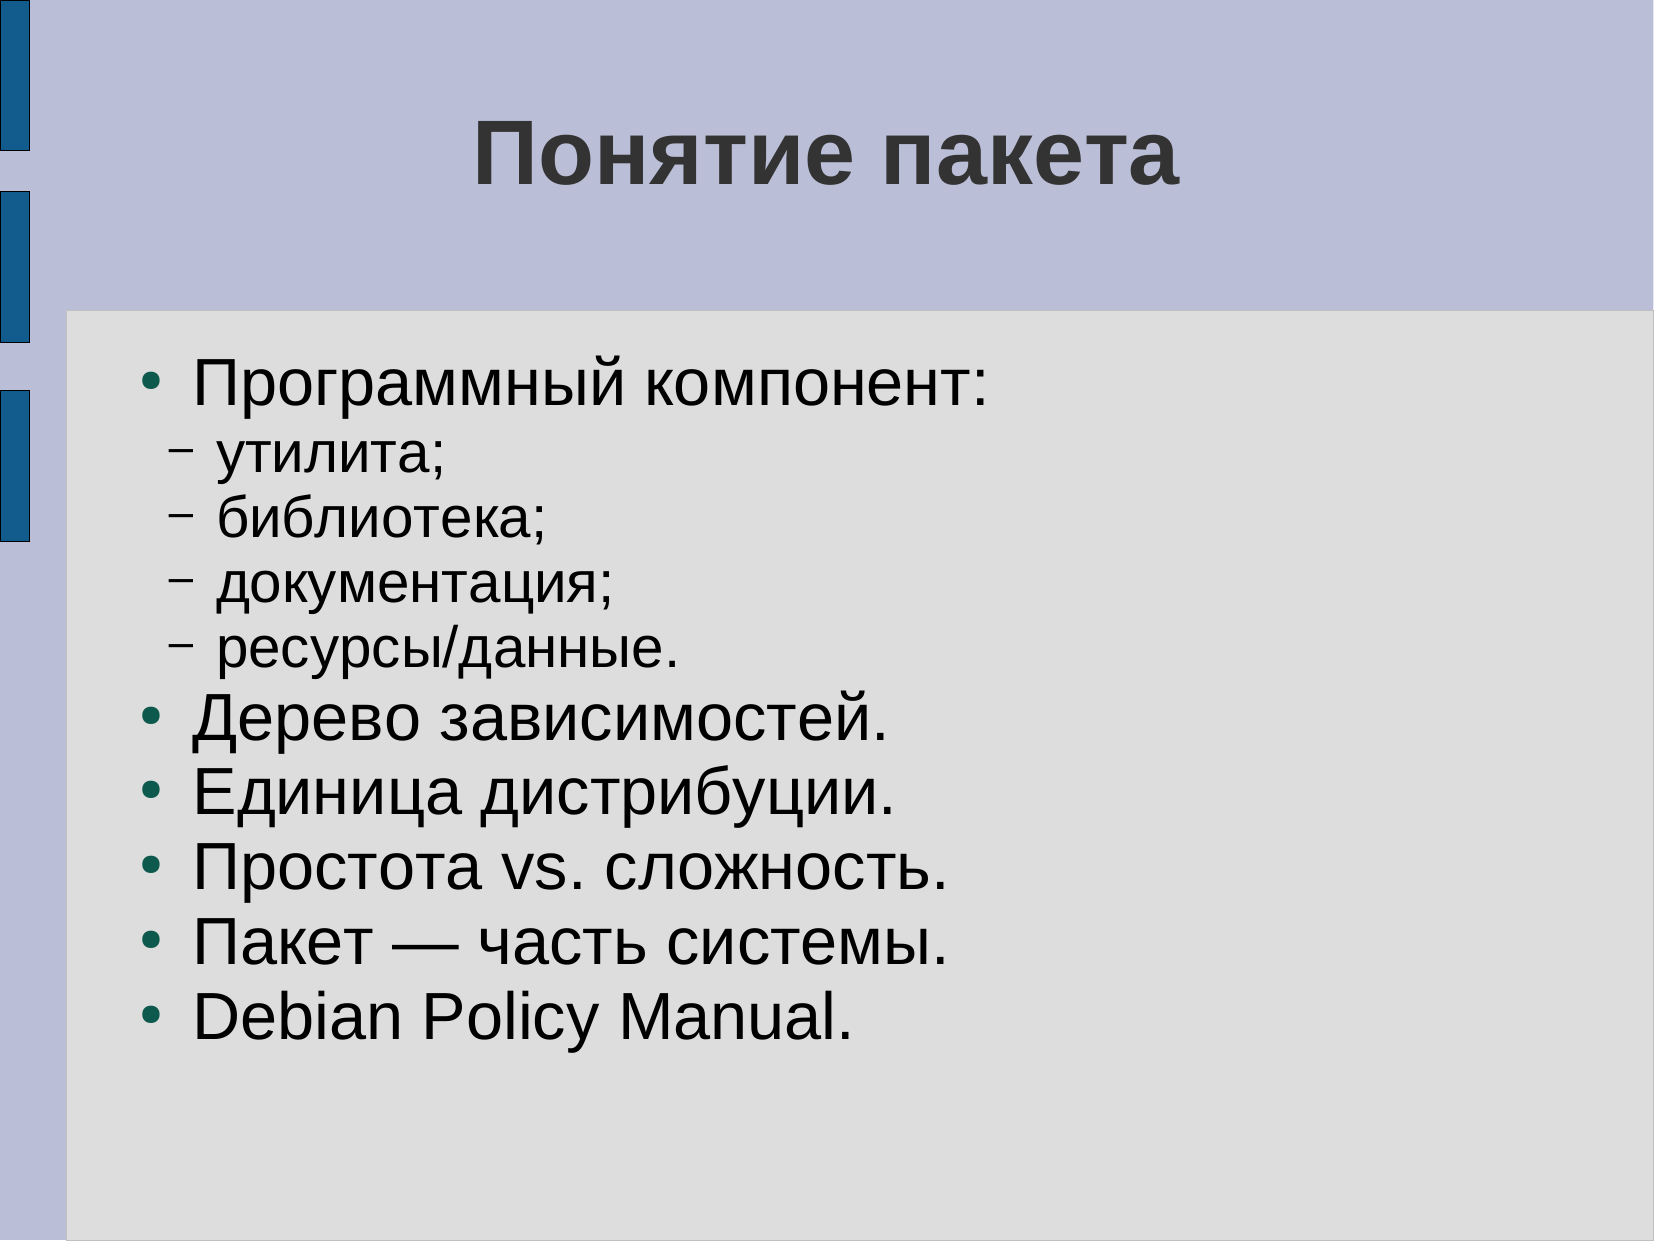

# Понятие пакета
Программный компонент:
утилита;
библиотека;
документация;
ресурсы/данные.
Дерево зависимостей.
Единица дистрибуции.
Простота vs. сложность.
Пакет — часть системы.
Debian Policy Manual.